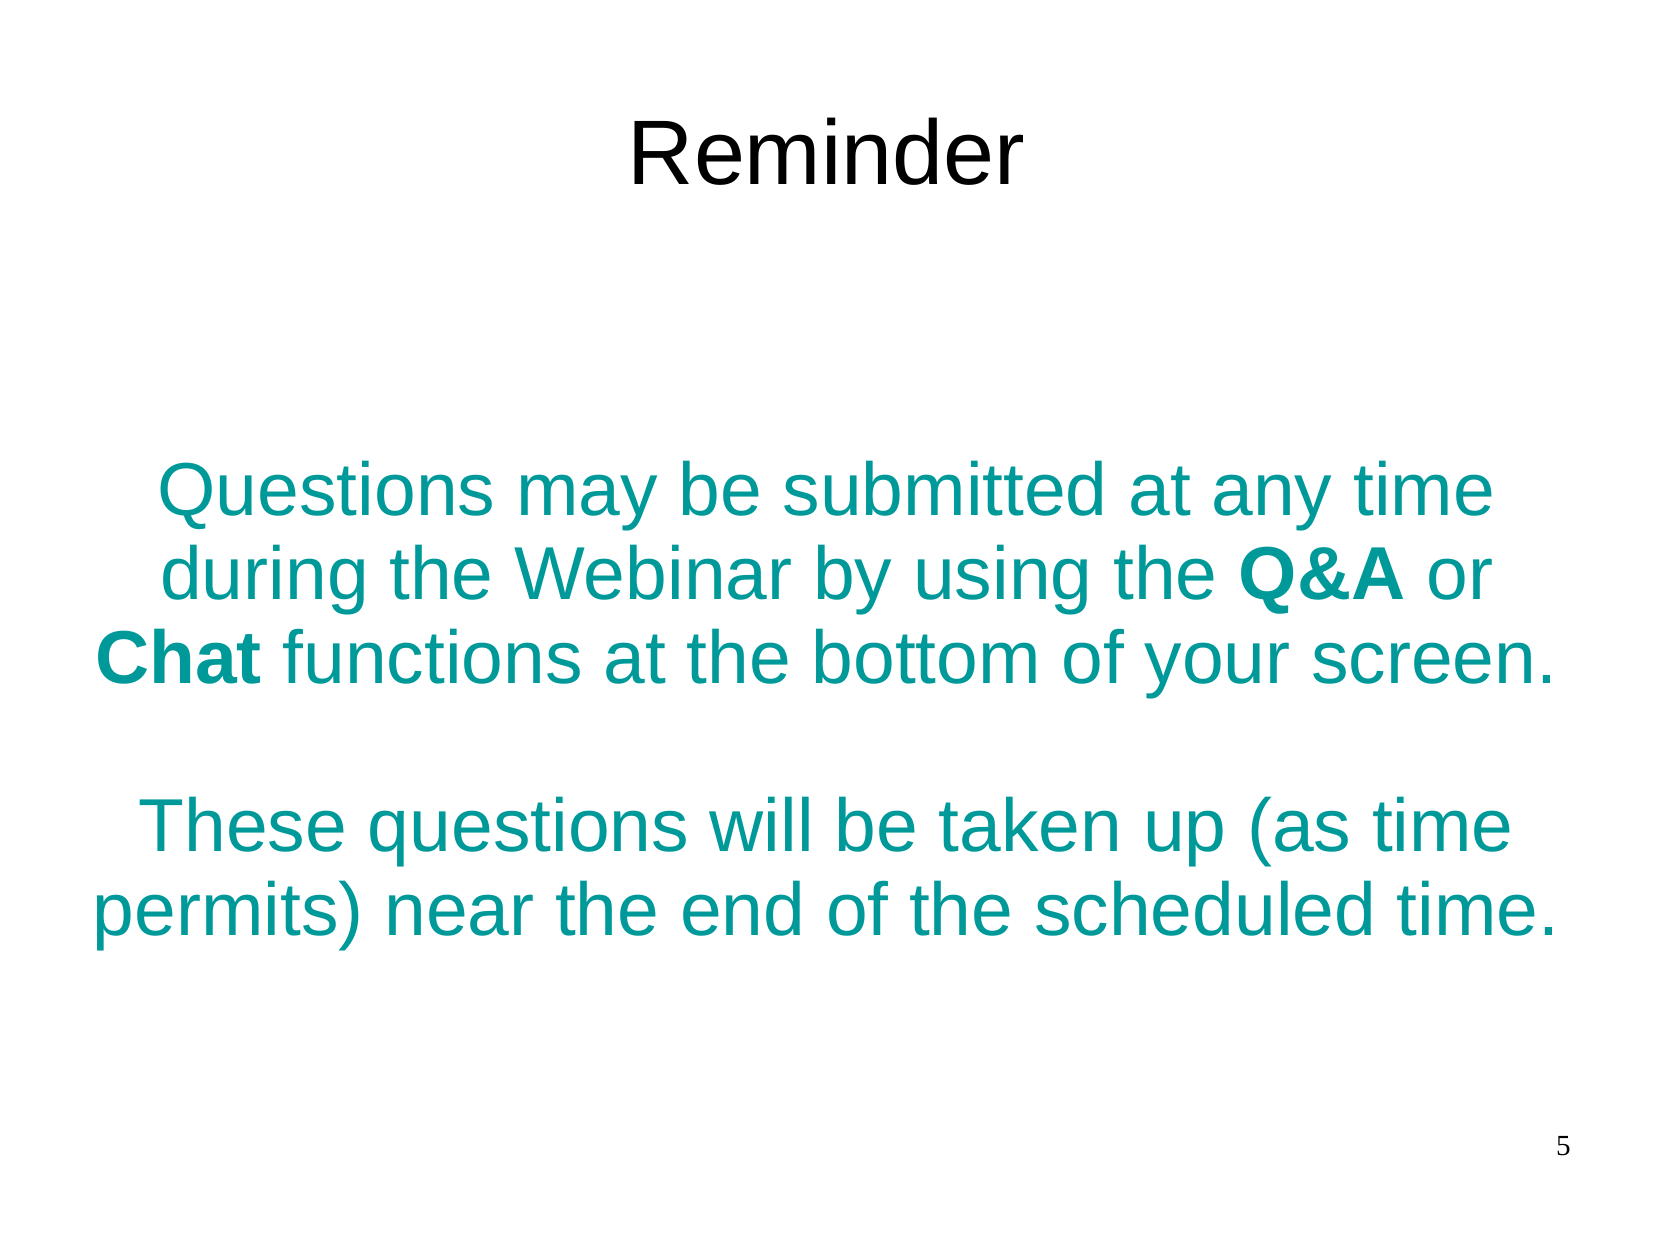

# Reminder
Questions may be submitted at any time during the Webinar by using the Q&A or Chat functions at the bottom of your screen.
These questions will be taken up (as time permits) near the end of the scheduled time.
5